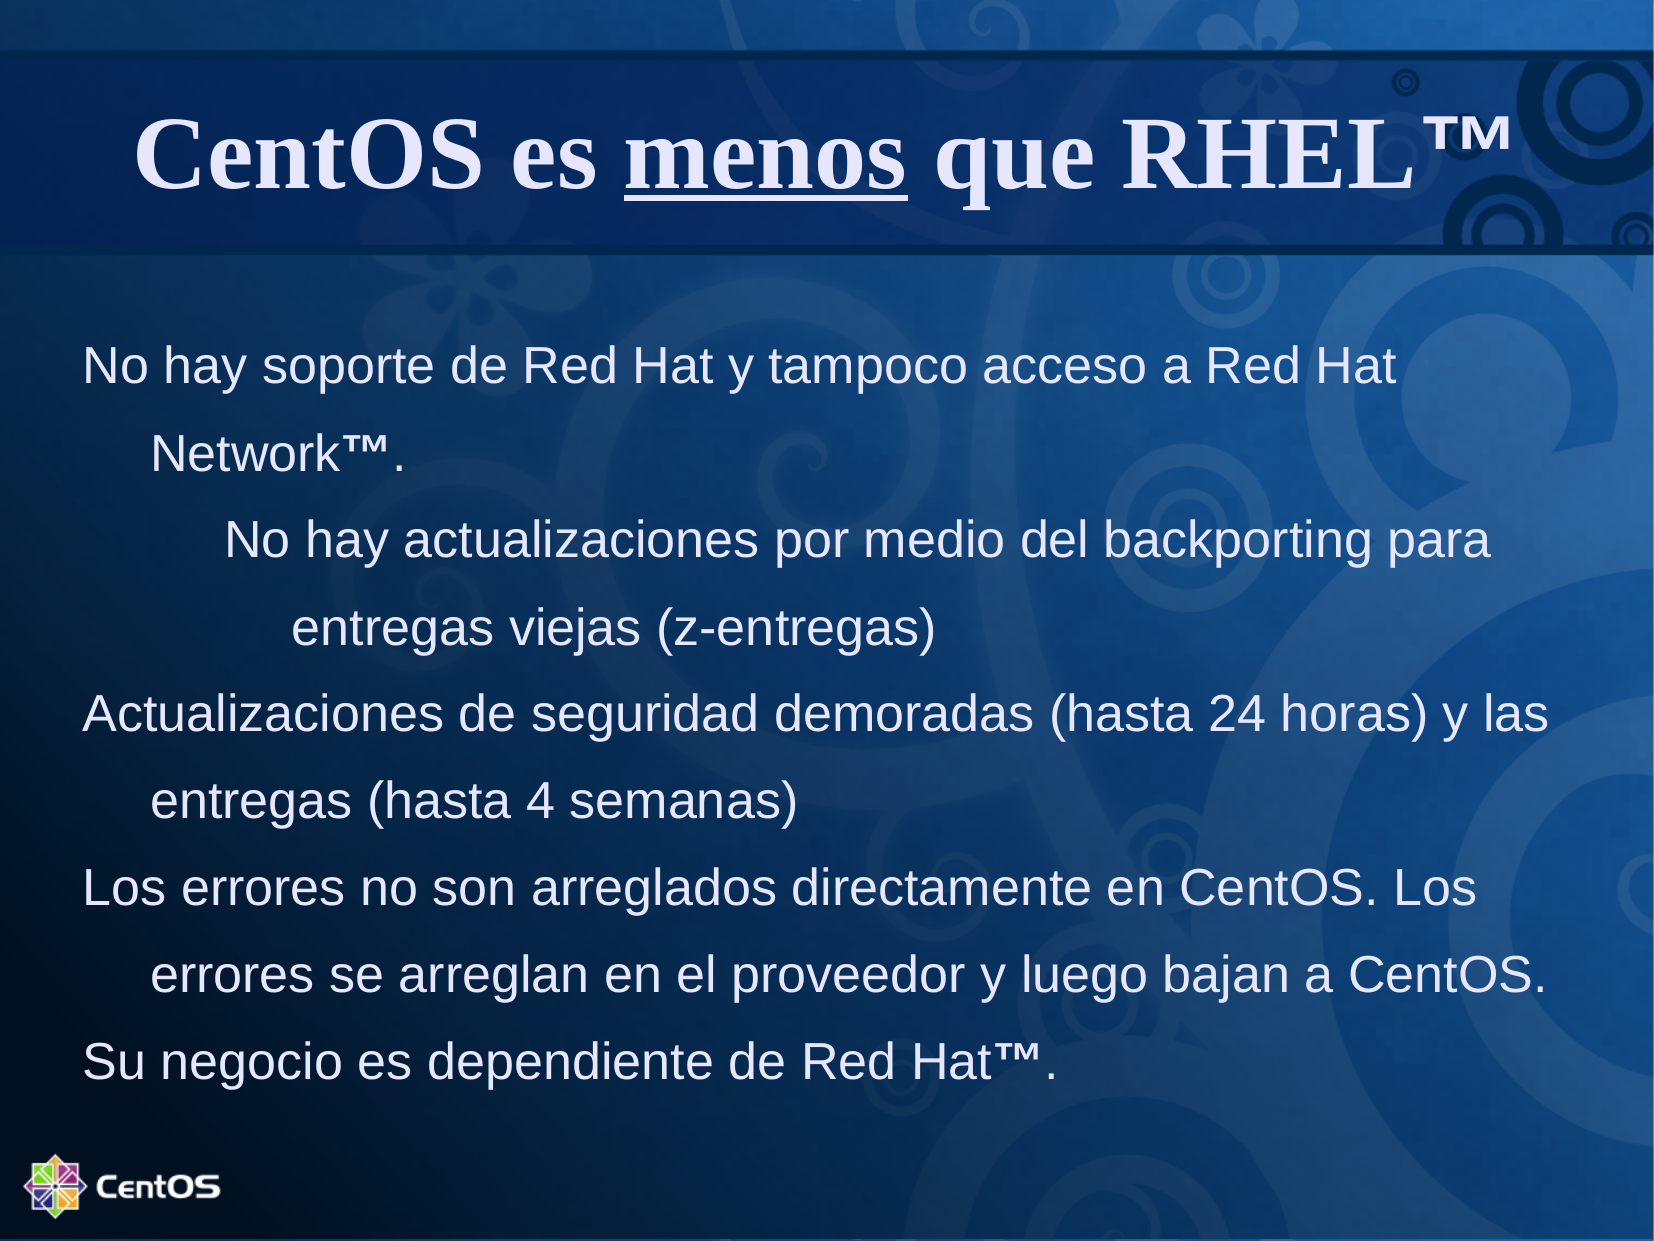

# CentOS es menos que RHEL™
No hay soporte de Red Hat y tampoco acceso a Red Hat Network™.
No hay actualizaciones por medio del backporting para entregas viejas (z-entregas)
Actualizaciones de seguridad demoradas (hasta 24 horas) y las entregas (hasta 4 semanas)
Los errores no son arreglados directamente en CentOS. Los errores se arreglan en el proveedor y luego bajan a CentOS.
Su negocio es dependiente de Red Hat™.